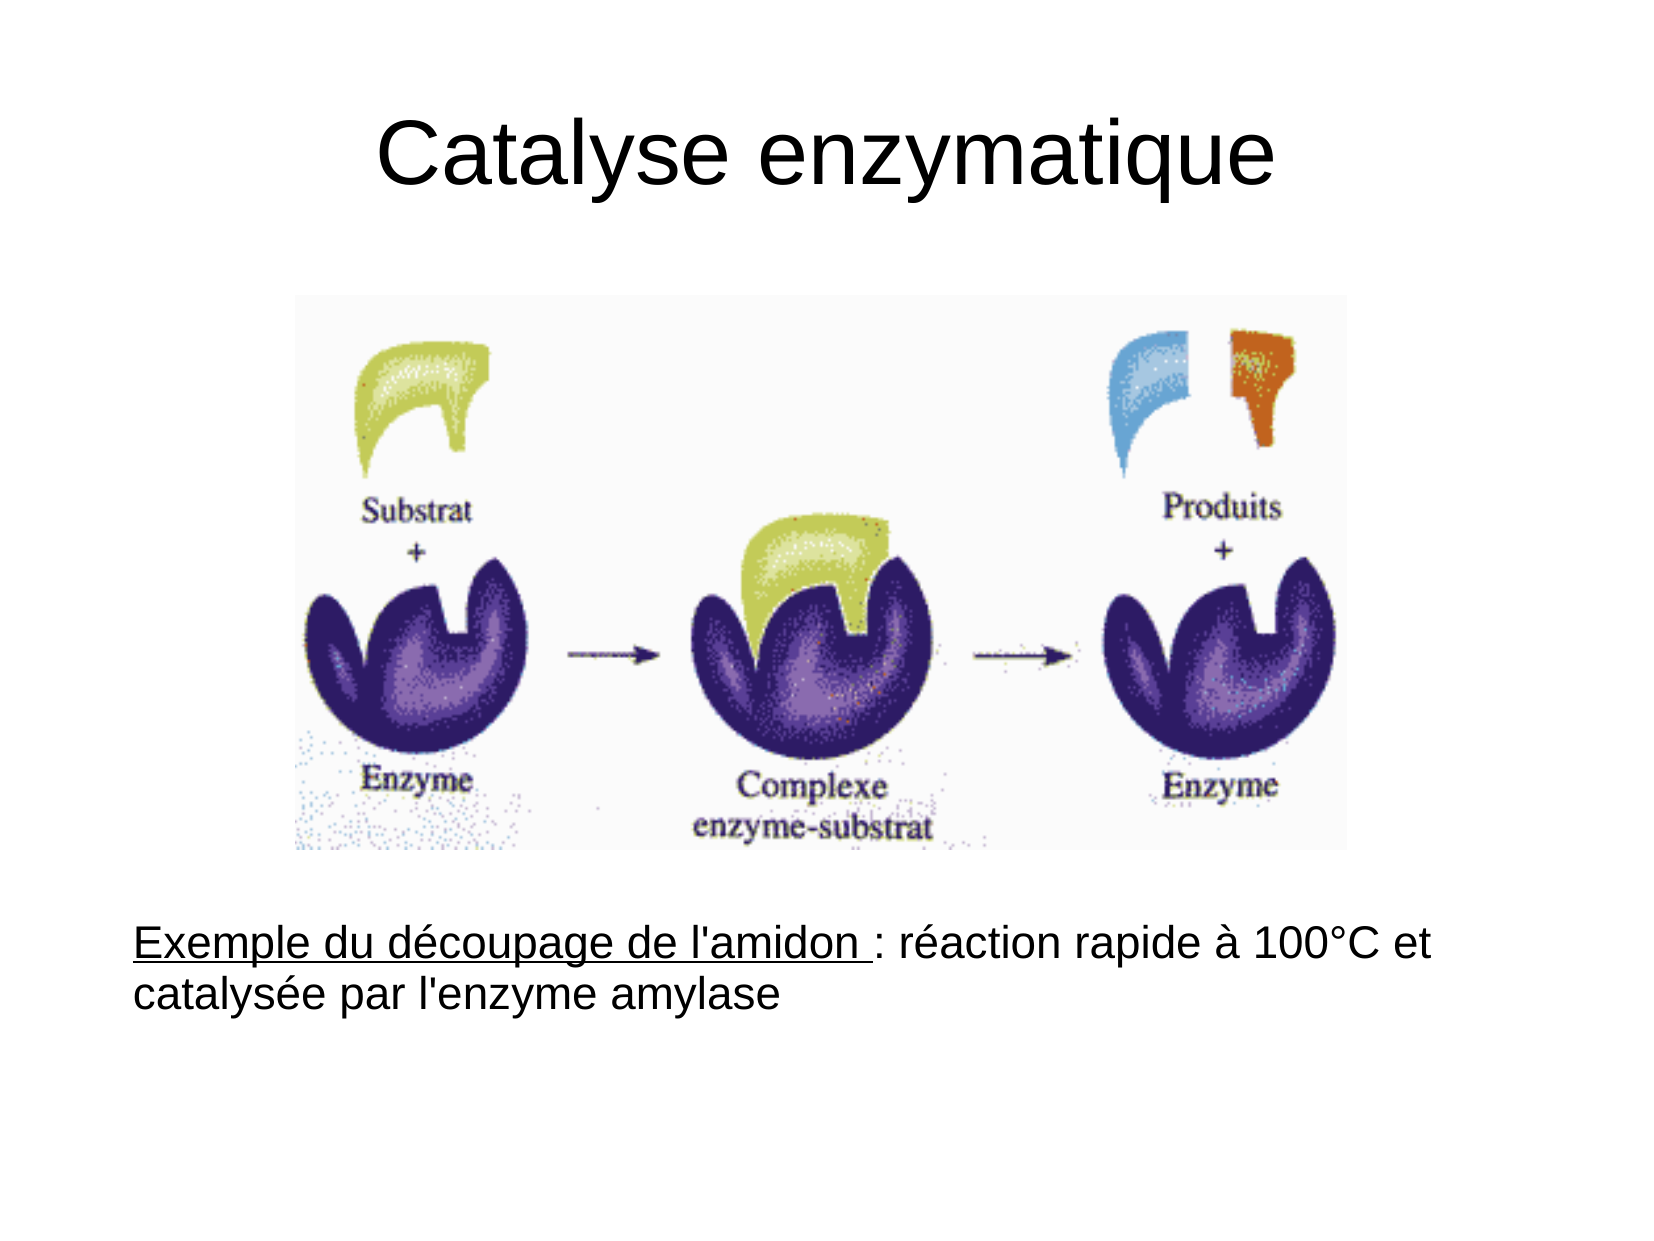

# Catalyse enzymatique
Exemple du découpage de l'amidon : réaction rapide à 100°C et catalysée par l'enzyme amylase